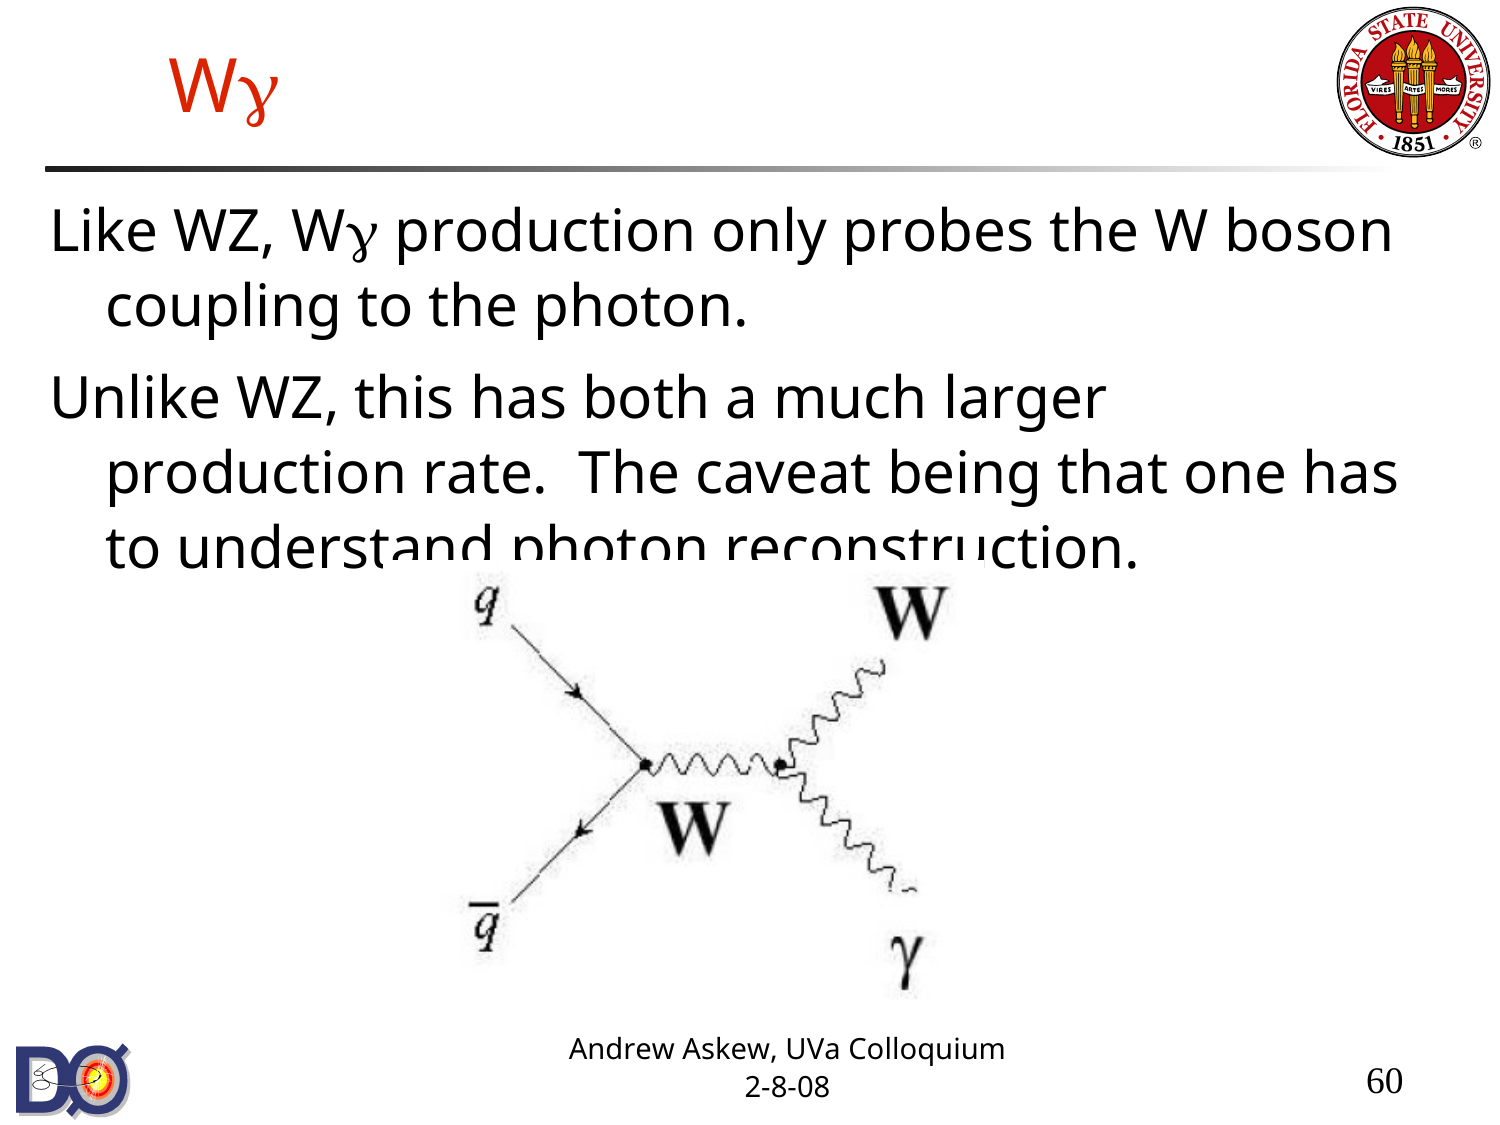

# Wg
Like WZ, Wg production only probes the W boson coupling to the photon.
Unlike WZ, this has both a much larger production rate. The caveat being that one has to understand photon reconstruction.